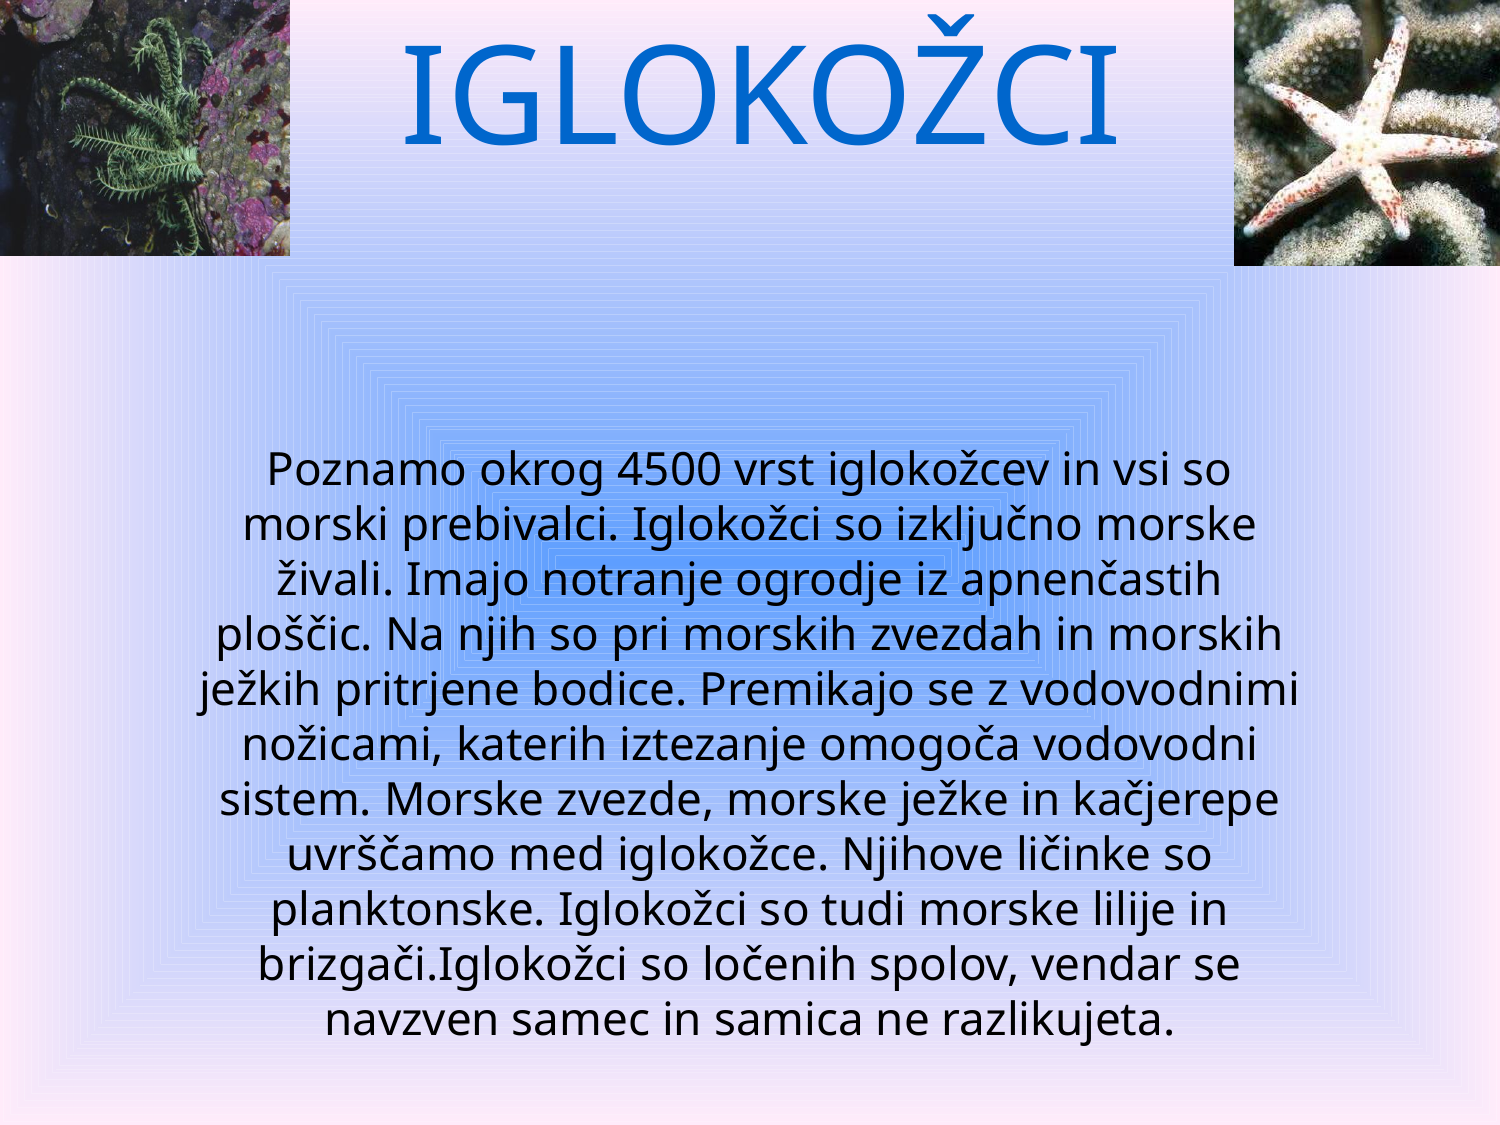

IGLOKOŽCI
Poznamo okrog 4500 vrst iglokožcev in vsi so morski prebivalci. Iglokožci so izključno morske živali. Imajo notranje ogrodje iz apnenčastih ploščic. Na njih so pri morskih zvezdah in morskih ježkih pritrjene bodice. Premikajo se z vodovodnimi nožicami, katerih iztezanje omogoča vodovodni sistem. Morske zvezde, morske ježke in kačjerepe uvrščamo med iglokožce. Njihove ličinke so planktonske. Iglokožci so tudi morske lilije in brizgači.Iglokožci so ločenih spolov, vendar se navzven samec in samica ne razlikujeta.